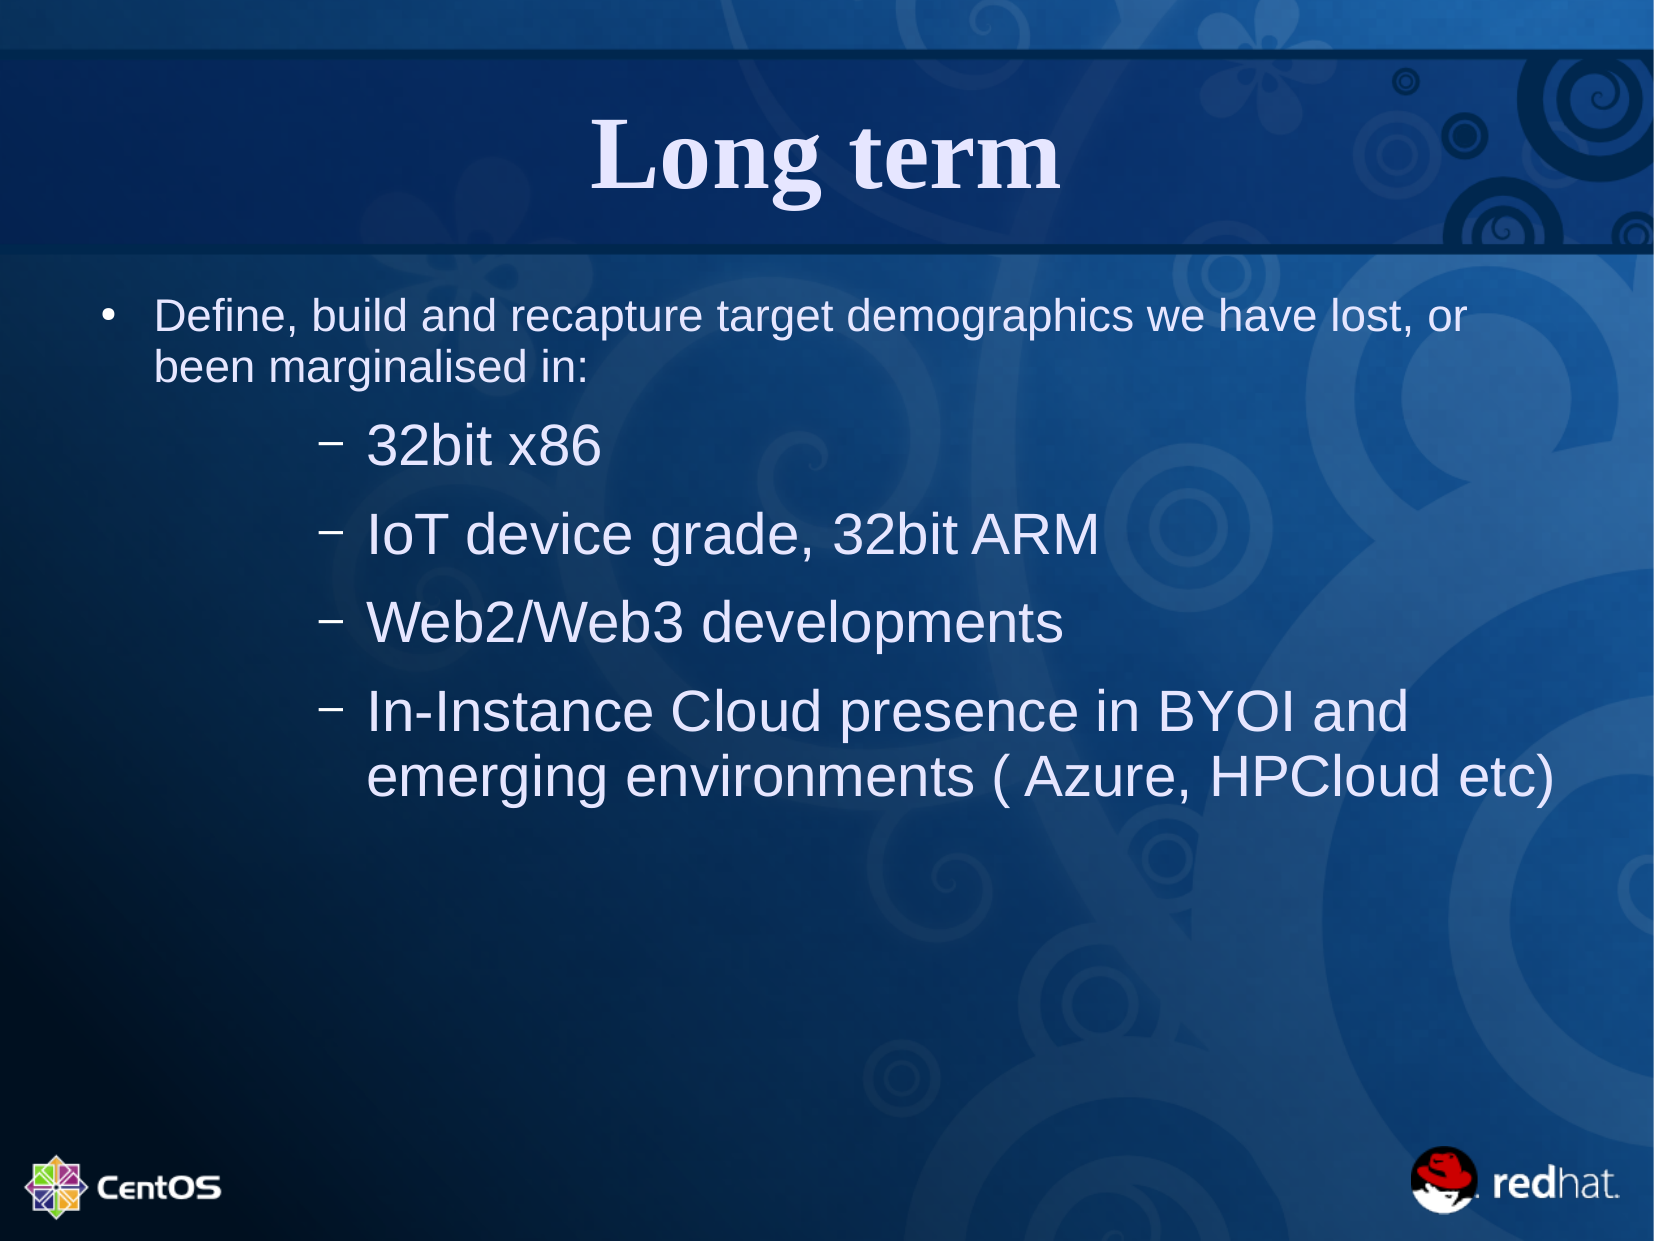

# Long term
Define, build and recapture target demographics we have lost, or been marginalised in:
32bit x86
IoT device grade, 32bit ARM
Web2/Web3 developments
In-Instance Cloud presence in BYOI and emerging environments ( Azure, HPCloud etc)